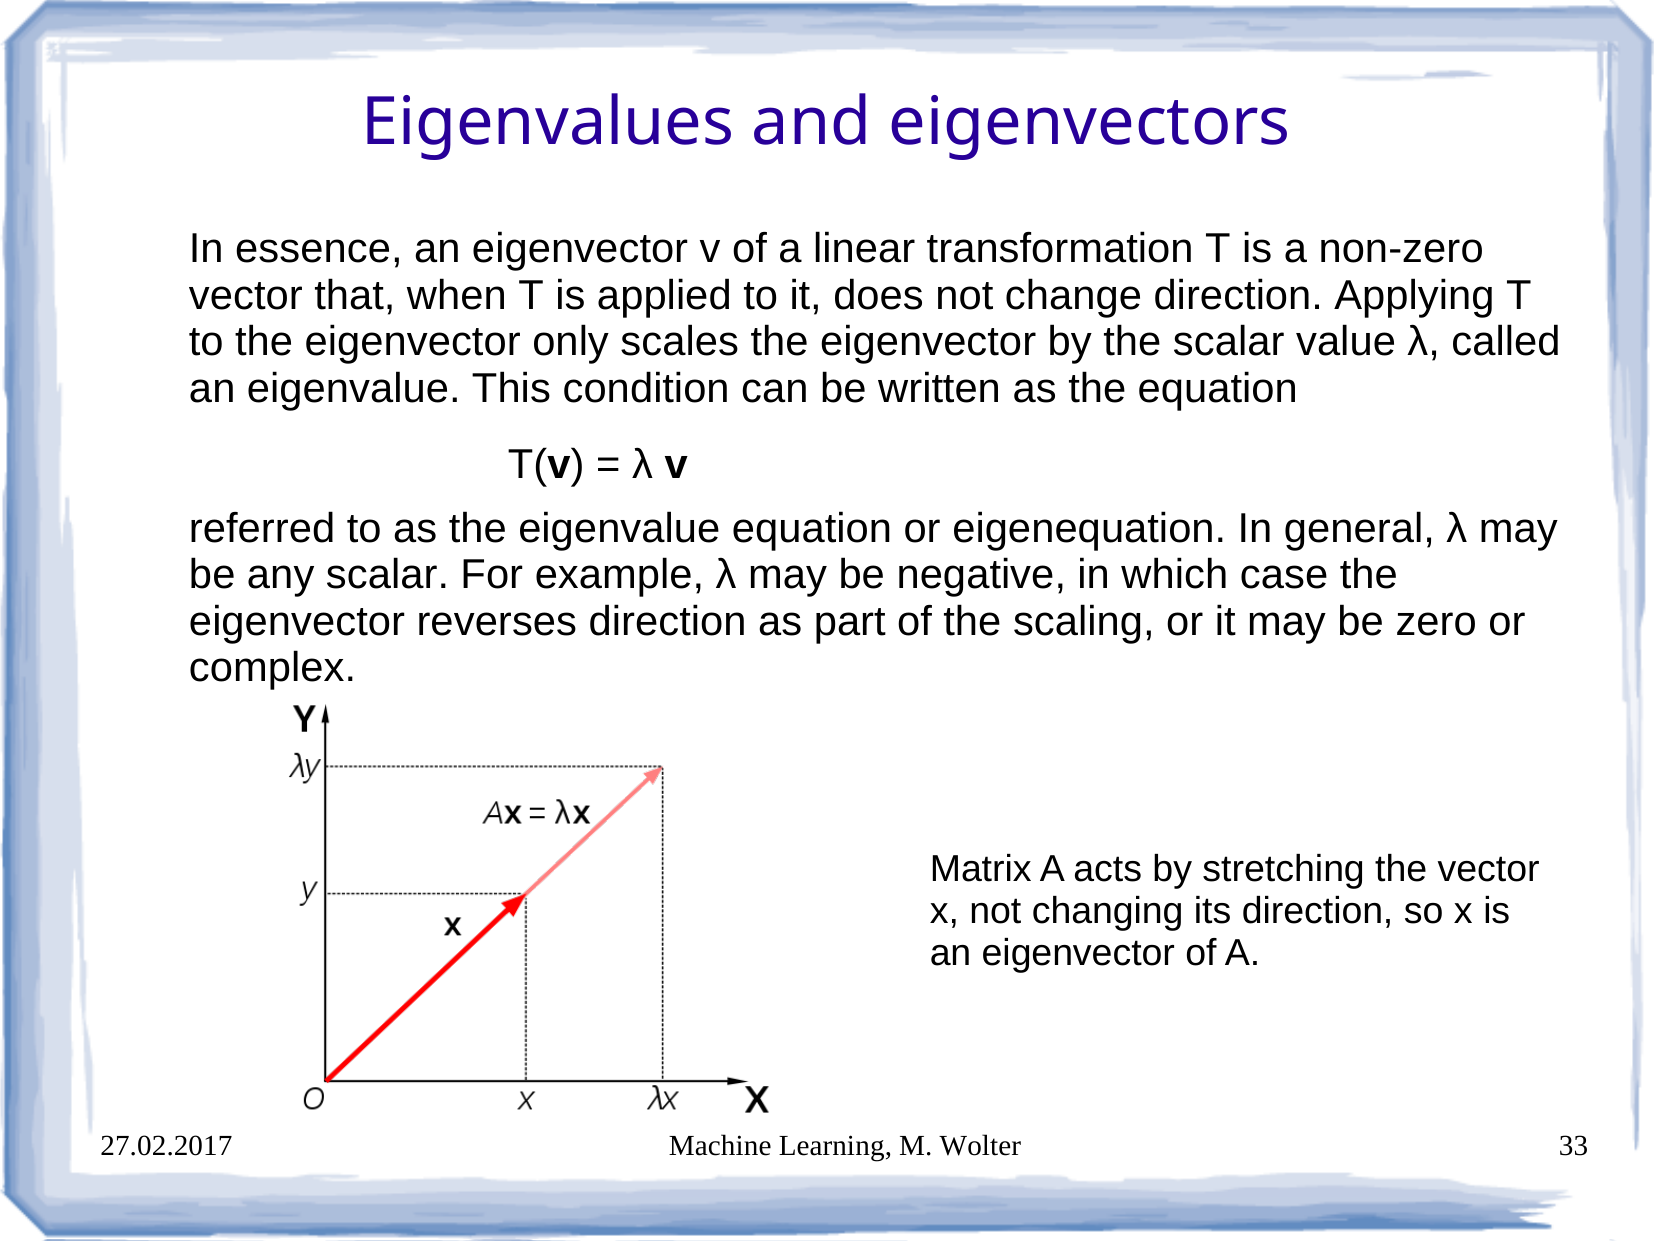

# Eigenvalues and eigenvectors
In essence, an eigenvector v of a linear transformation T is a non-zero vector that, when T is applied to it, does not change direction. Applying T to the eigenvector only scales the eigenvector by the scalar value λ, called an eigenvalue. This condition can be written as the equation
T(v) = λ v
referred to as the eigenvalue equation or eigenequation. In general, λ may be any scalar. For example, λ may be negative, in which case the eigenvector reverses direction as part of the scaling, or it may be zero or complex.
Matrix A acts by stretching the vector x, not changing its direction, so x is an eigenvector of A.
27.02.2017
Machine Learning, M. Wolter
33